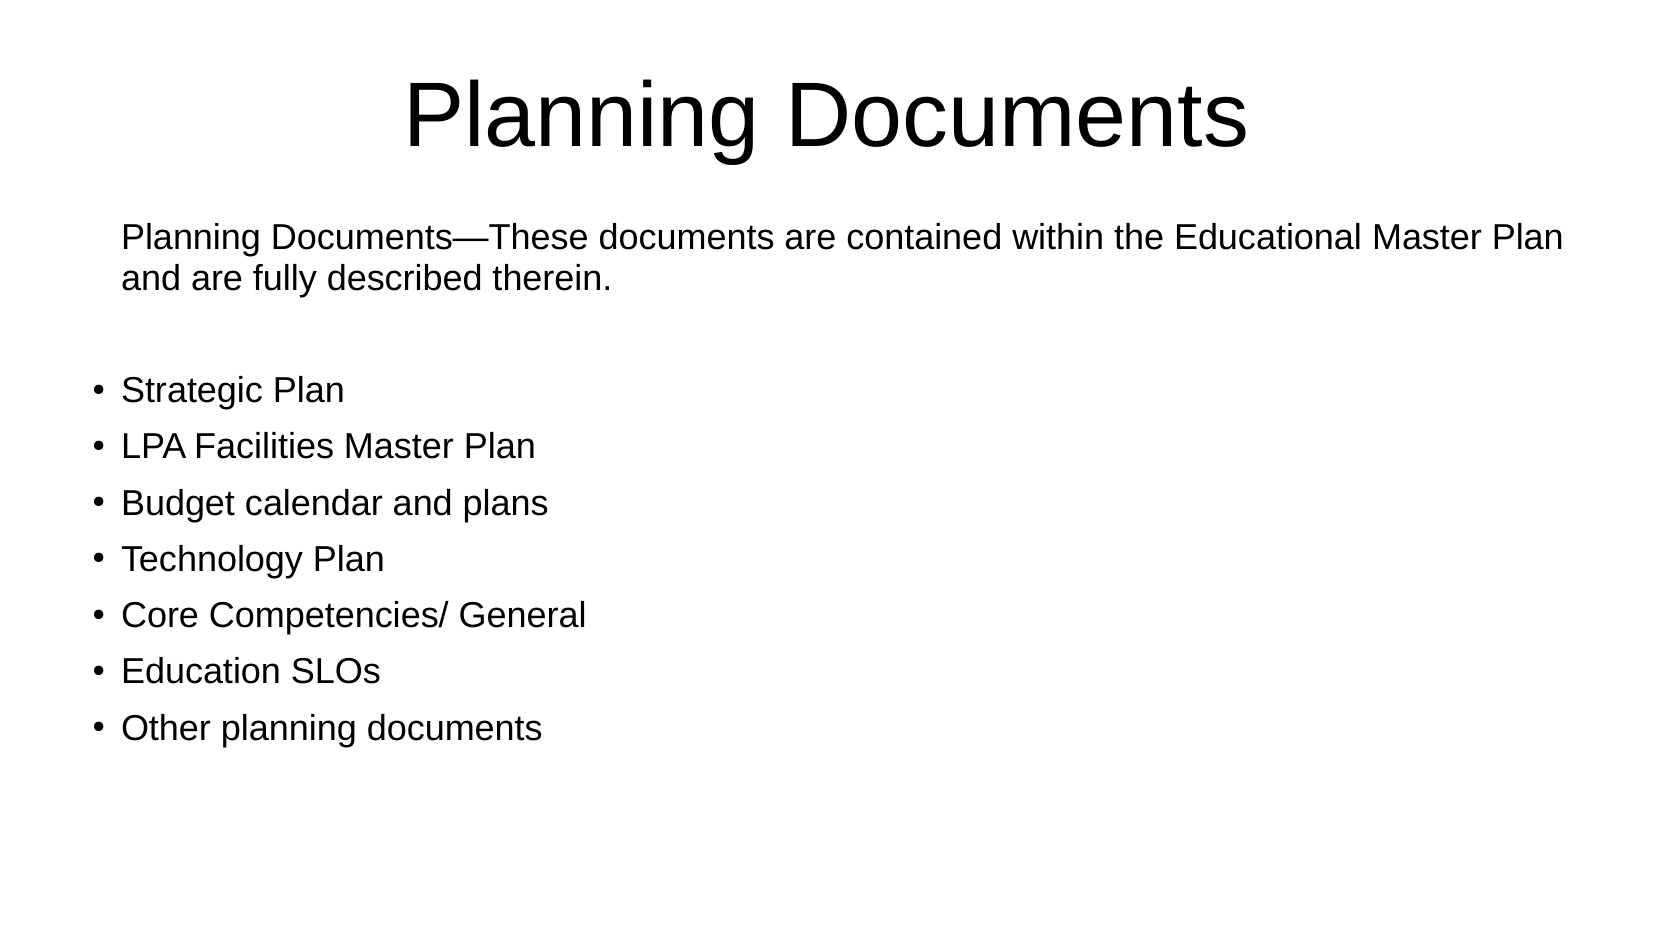

# Planning Documents
Planning Documents—These documents are contained within the Educational Master Plan and are fully described therein.
Strategic Plan
LPA Facilities Master Plan
Budget calendar and plans
Technology Plan
Core Competencies/ General
Education SLOs
Other planning documents